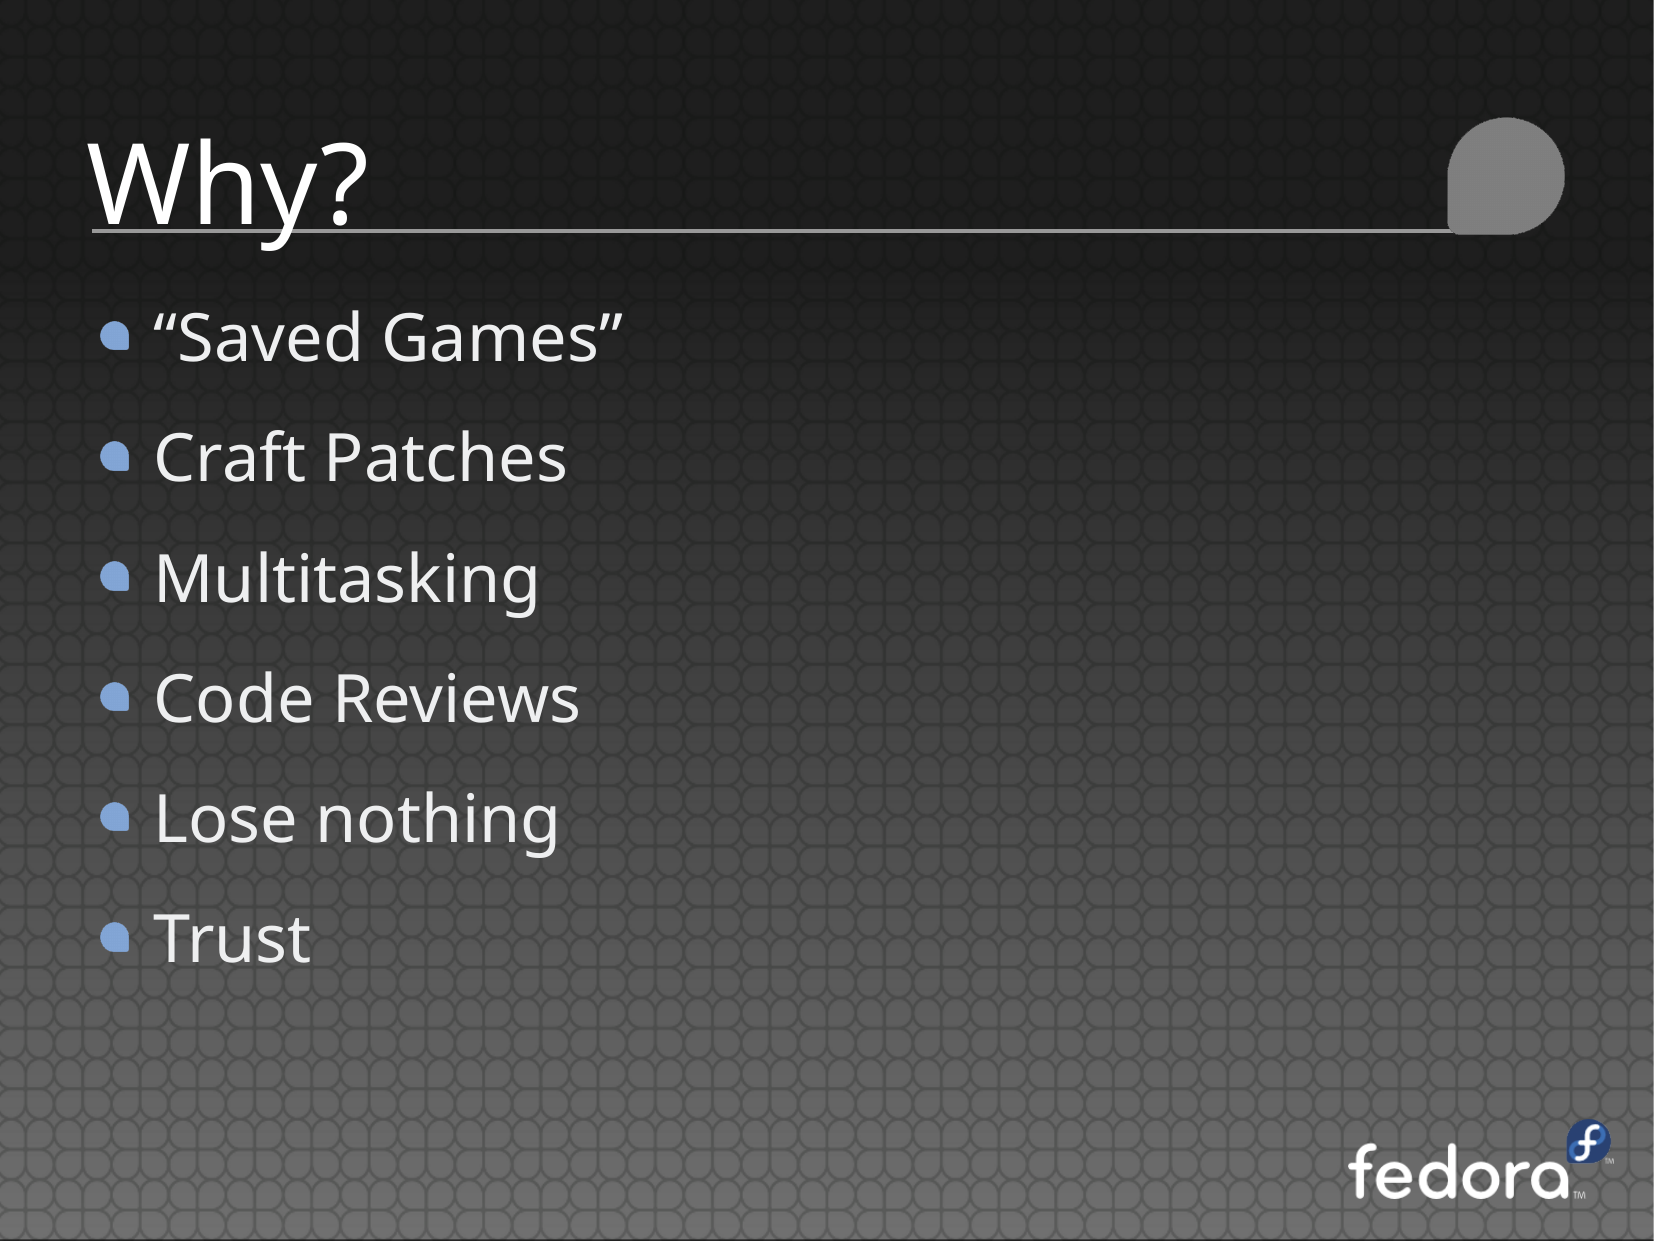

# Why?
“Saved Games”
Craft Patches
Multitasking
Code Reviews
Lose nothing
Trust